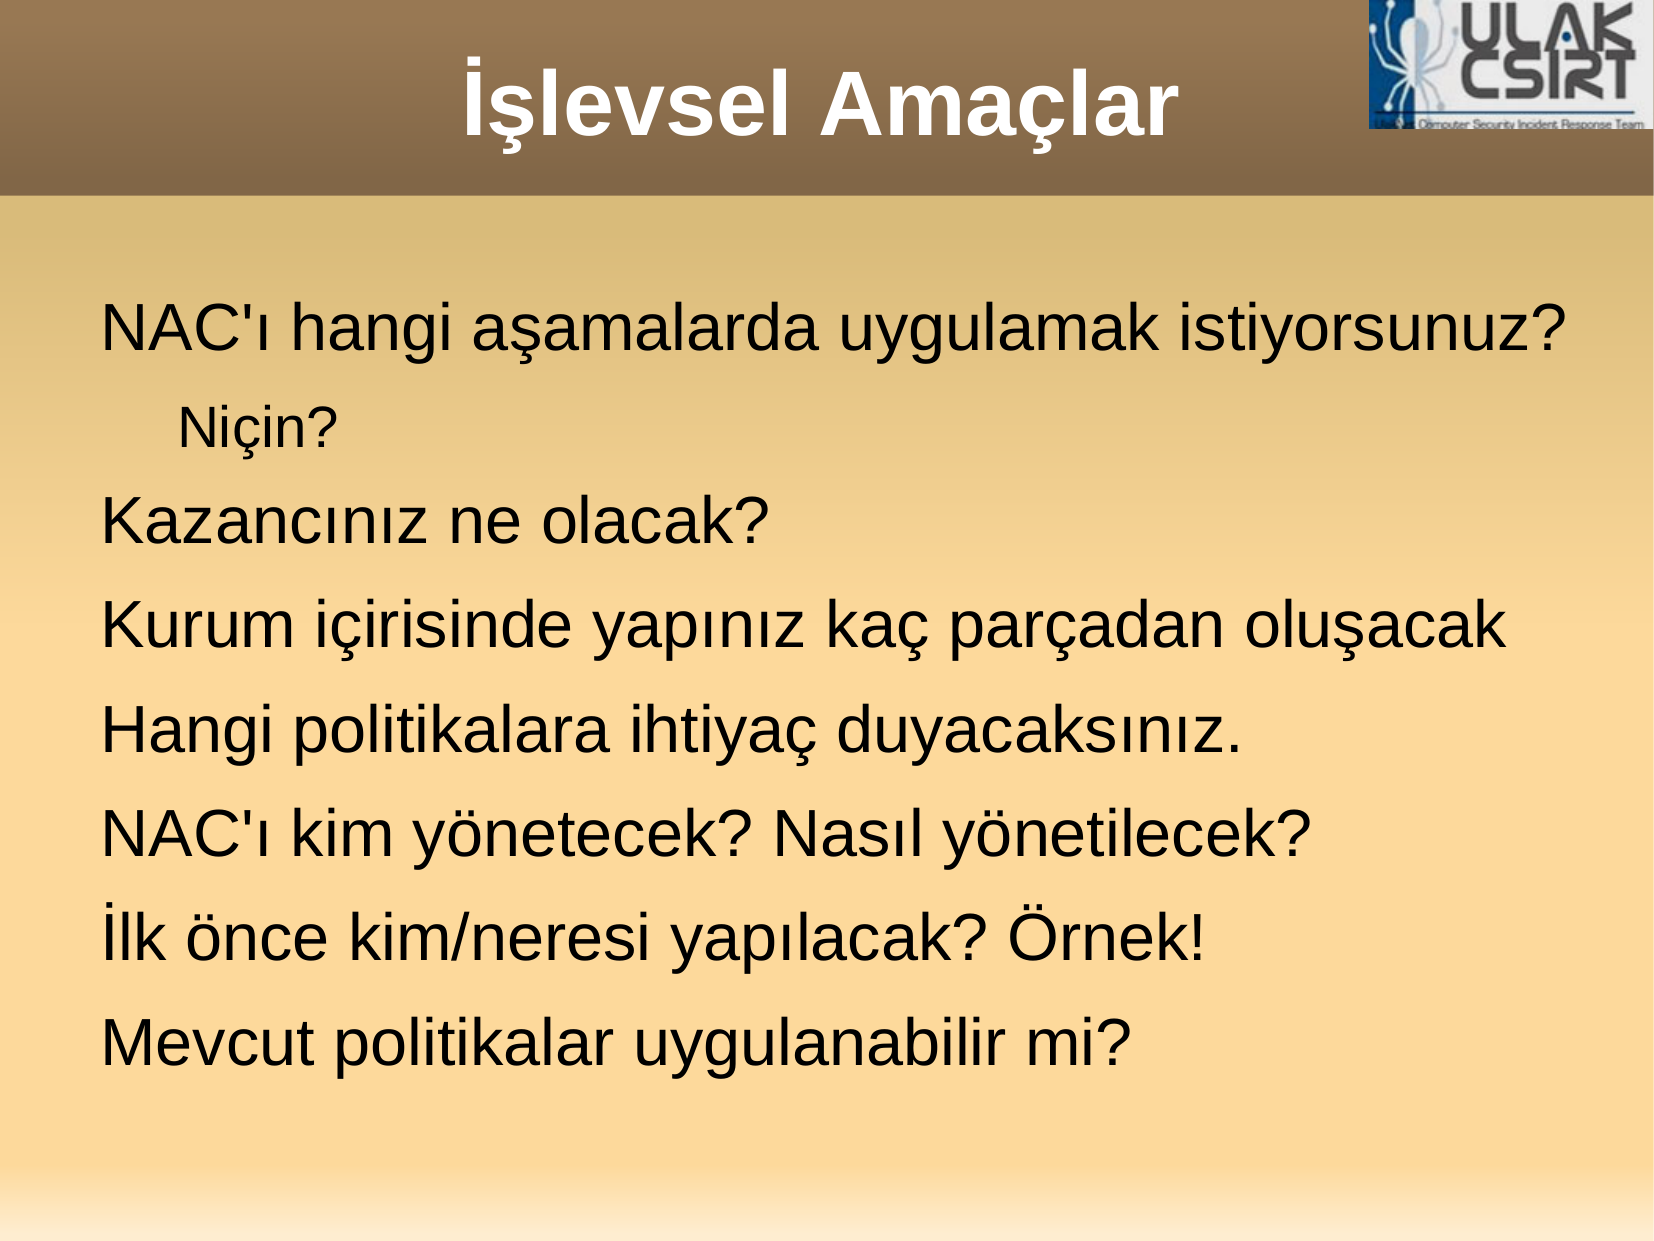

# İşlevsel Amaçlar
NAC'ı hangi aşamalarda uygulamak istiyorsunuz?
Niçin?
Kazancınız ne olacak?
Kurum içirisinde yapınız kaç parçadan oluşacak
Hangi politikalara ihtiyaç duyacaksınız.
NAC'ı kim yönetecek? Nasıl yönetilecek?
İlk önce kim/neresi yapılacak? Örnek!
Mevcut politikalar uygulanabilir mi?